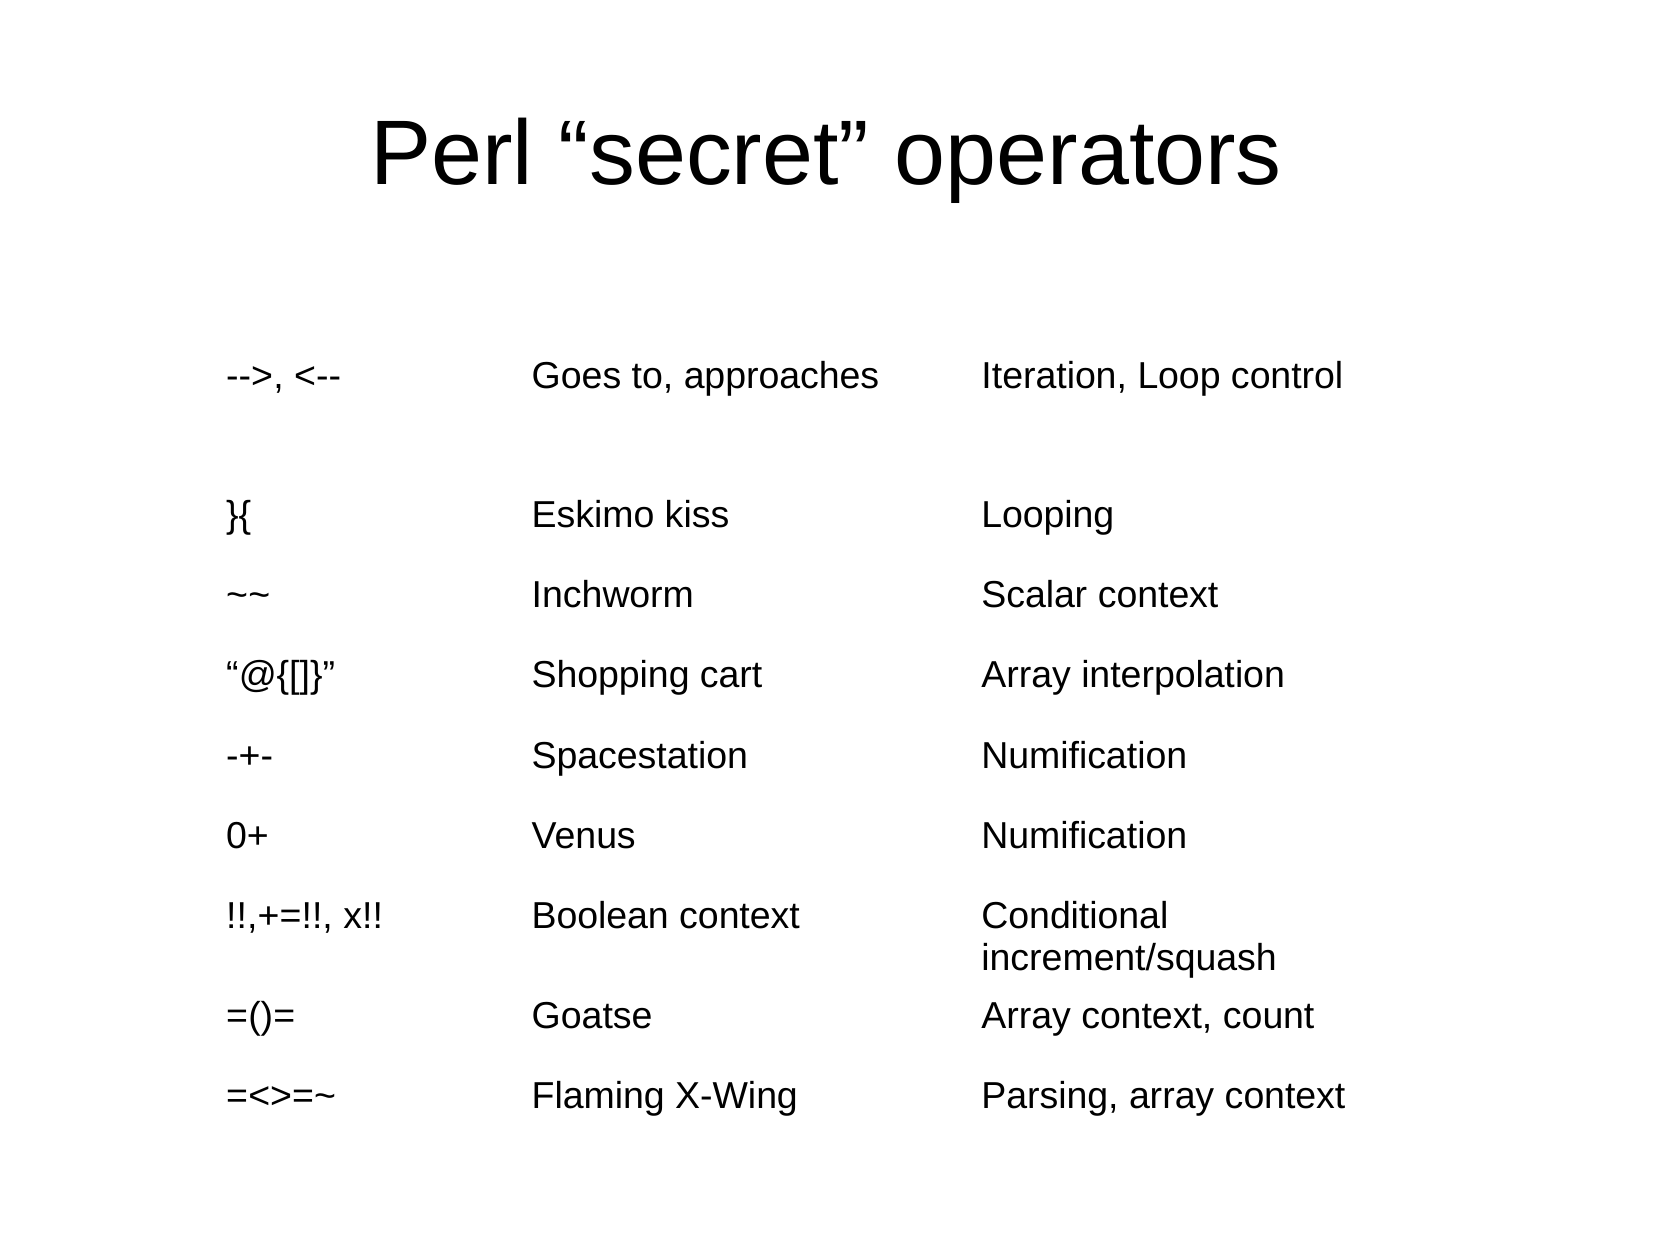

# Perl “secret” operators
| -->, <-- | Goes to, approaches | Iteration, Loop control |
| --- | --- | --- |
| }{ | Eskimo kiss | Looping |
| ~~ | Inchworm | Scalar context |
| “@{[]}” | Shopping cart | Array interpolation |
| -+- | Spacestation | Numification |
| 0+ | Venus | Numification |
| !!,+=!!, x!! | Boolean context | Conditional increment/squash |
| =()= | Goatse | Array context, count |
| =<>=~ | Flaming X-Wing | Parsing, array context |